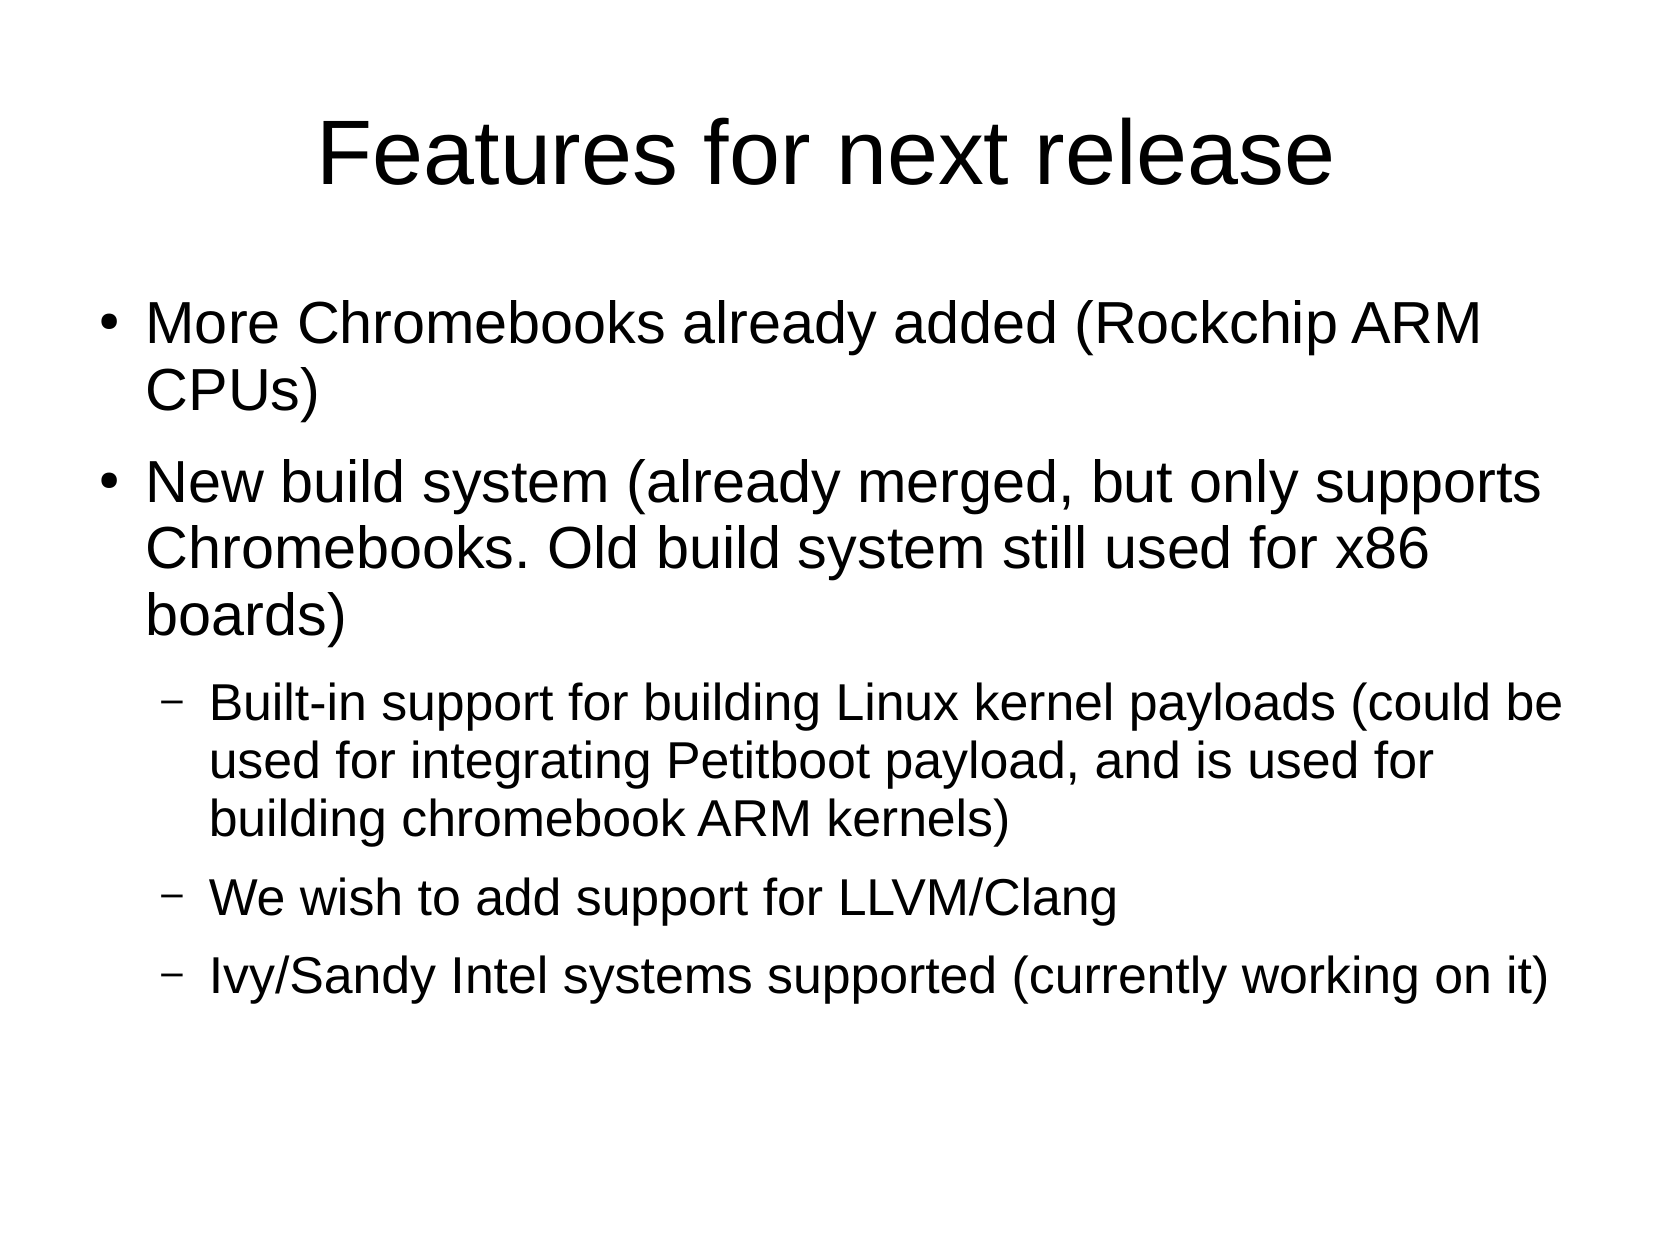

# Features for next release
More Chromebooks already added (Rockchip ARM CPUs)
New build system (already merged, but only supports Chromebooks. Old build system still used for x86 boards)
Built-in support for building Linux kernel payloads (could be used for integrating Petitboot payload, and is used for building chromebook ARM kernels)
We wish to add support for LLVM/Clang
Ivy/Sandy Intel systems supported (currently working on it)